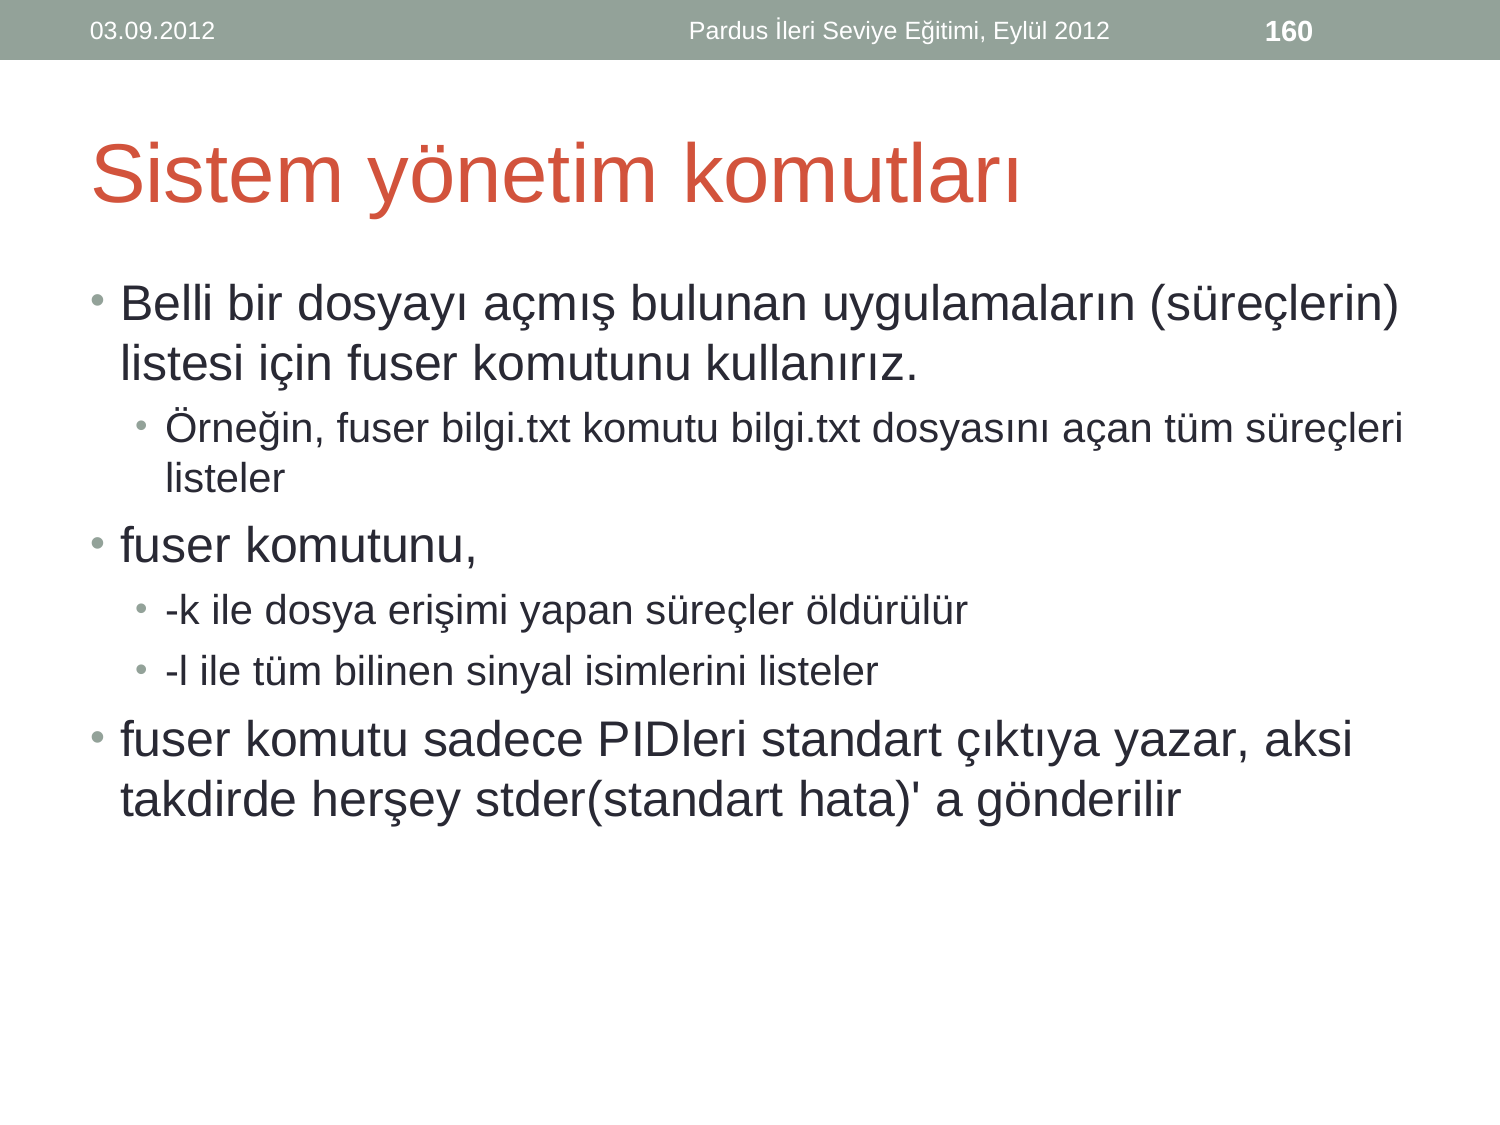

03.09.2012
Pardus İleri Seviye Eğitimi, Eylül 2012
# Sistem yönetim komutları
Belli bir dosyayı açmış bulunan uygulamaların (süreçlerin) listesi için fuser komutunu kullanırız.
Örneğin, fuser bilgi.txt komutu bilgi.txt dosyasını açan tüm süreçleri listeler
fuser komutunu,
-k ile dosya erişimi yapan süreçler öldürülür
-l ile tüm bilinen sinyal isimlerini listeler
fuser komutu sadece PIDleri standart çıktıya yazar, aksi takdirde herşey stder(standart hata)' a gönderilir